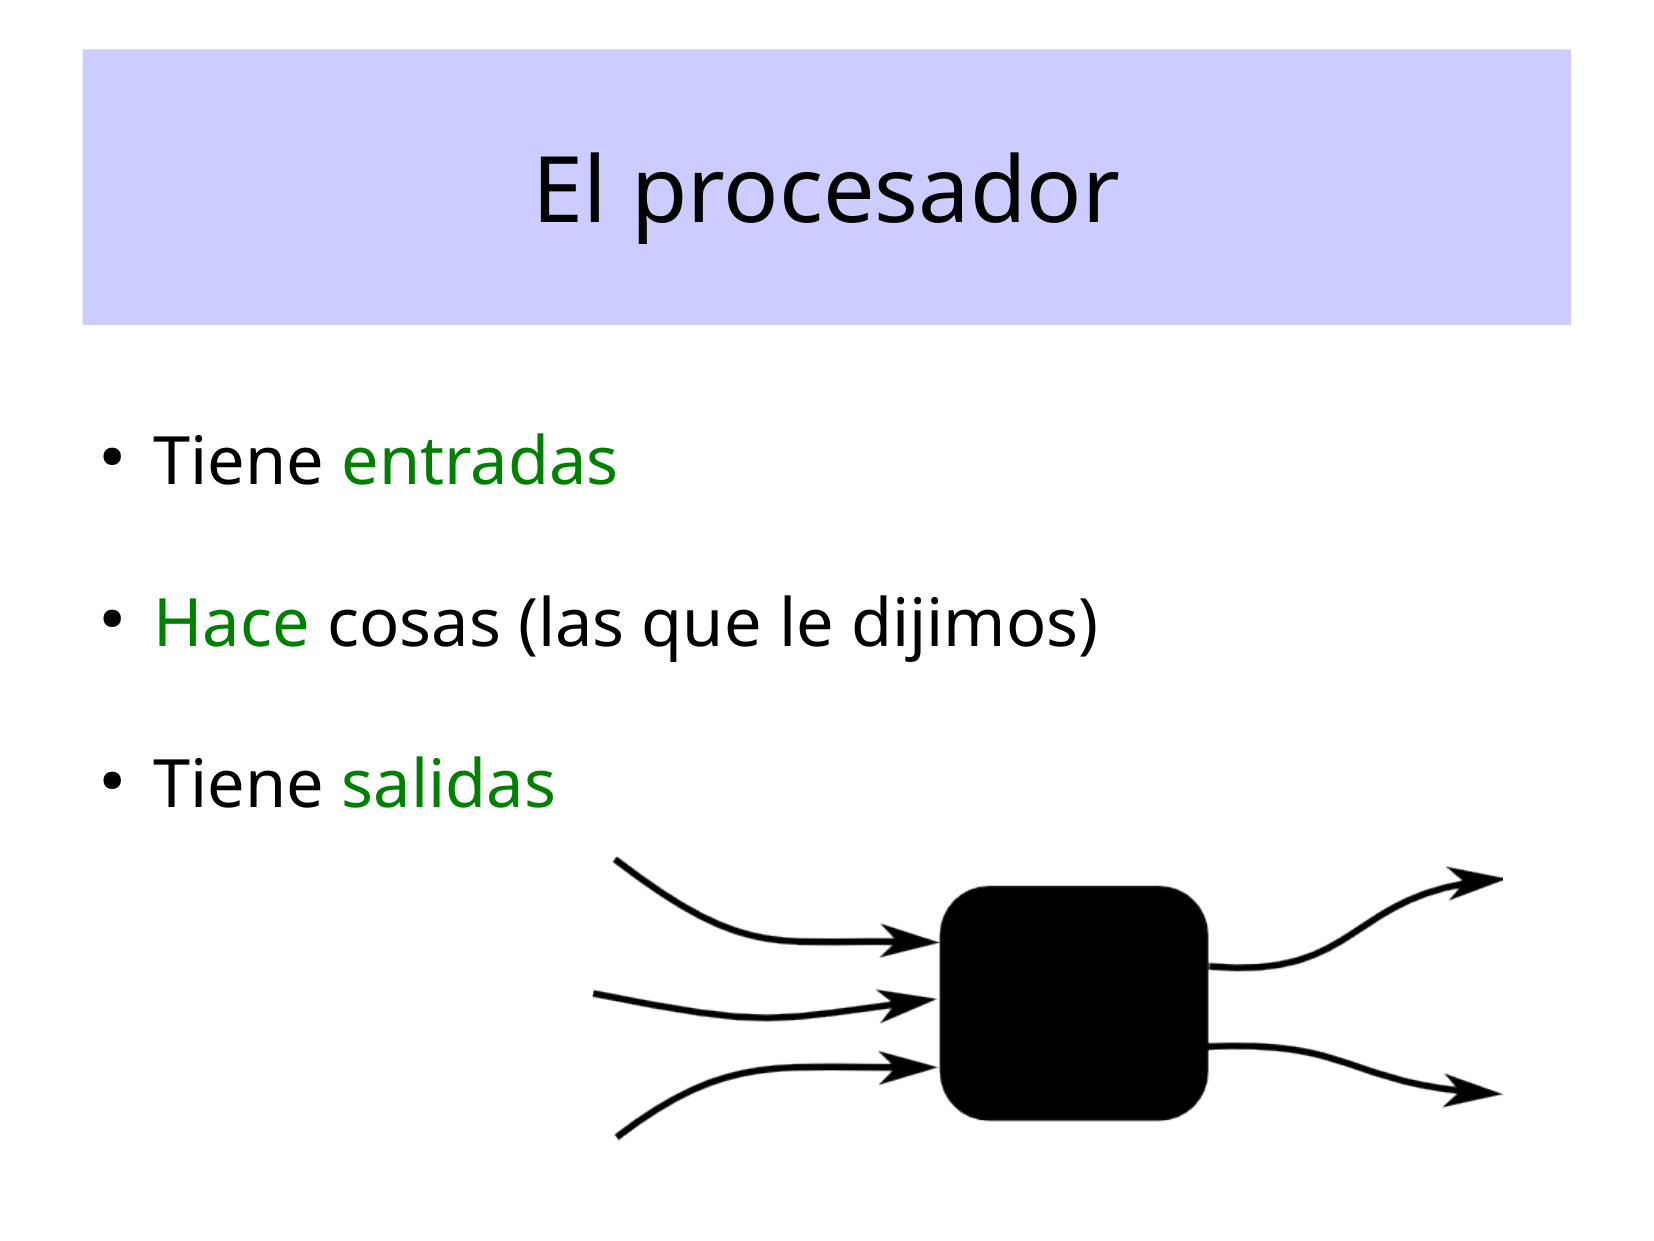

# El procesador
Tiene entradas
Hace cosas (las que le dijimos)
Tiene salidas